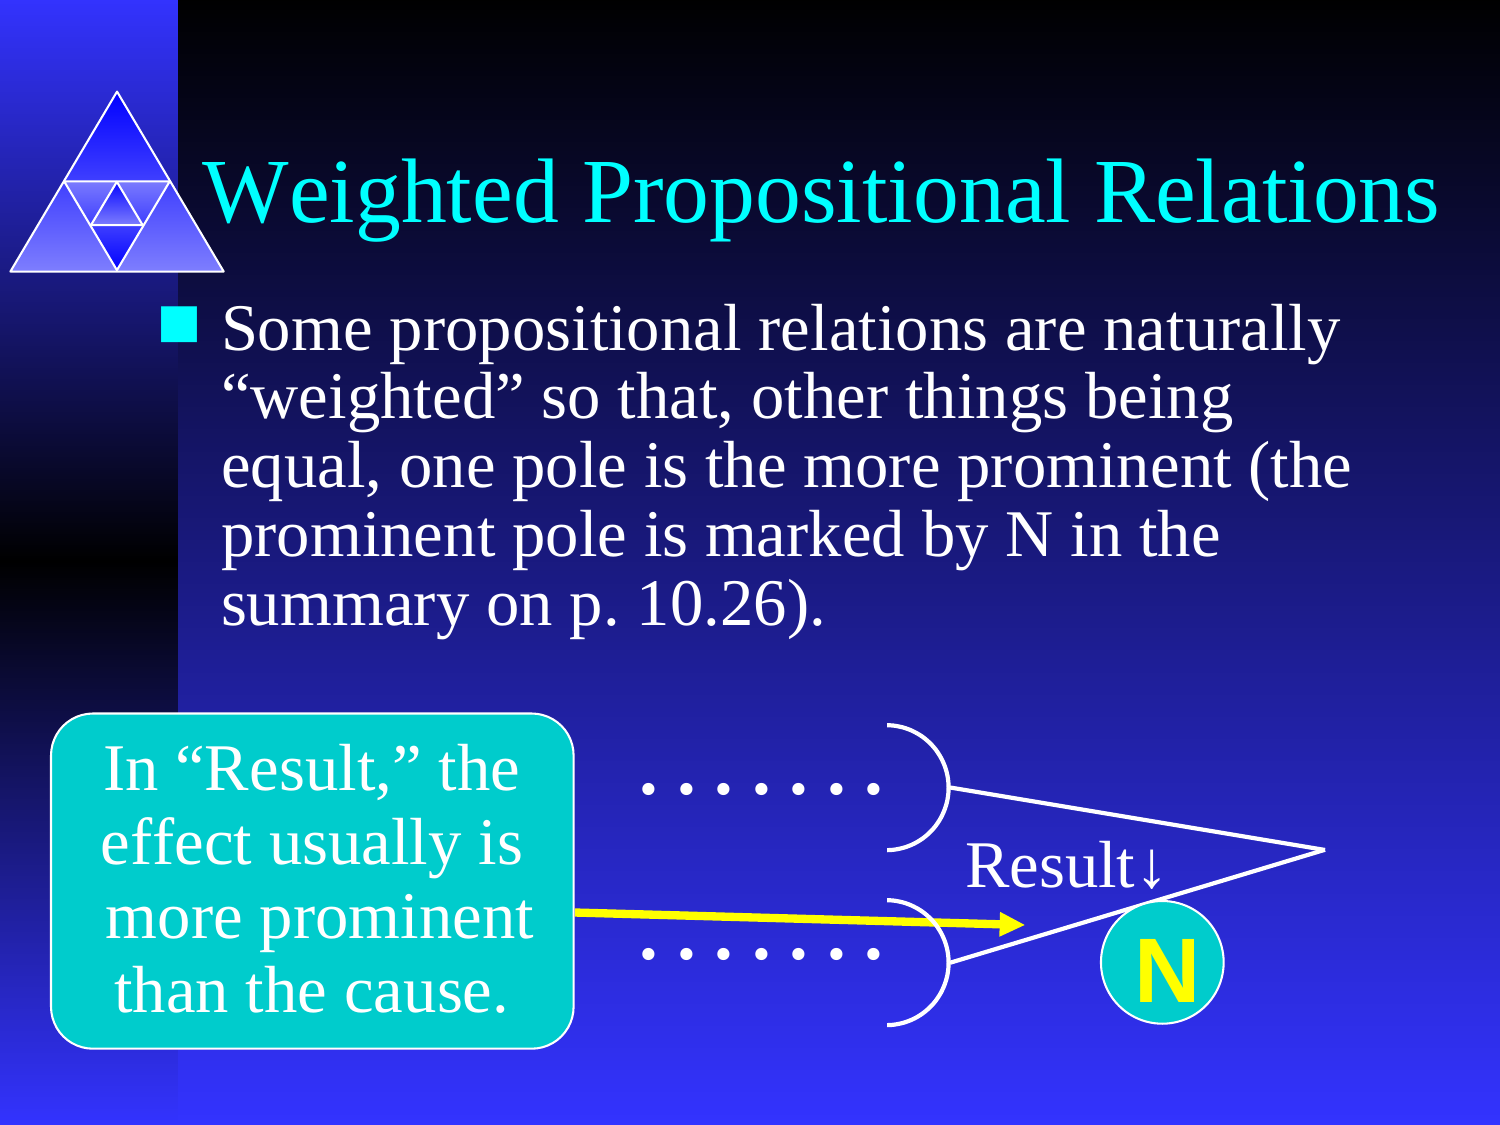

# Weighted Propositional Relations
Some propositional relations are naturally “weighted” so that, other things being equal, one pole is the more prominent (the prominent pole is marked by N in the summary on p. 10.26).
In “Result,” the
effect usually is
 more prominent
than the cause.
. . . . . . .
. . . . . . .
Result↓
N